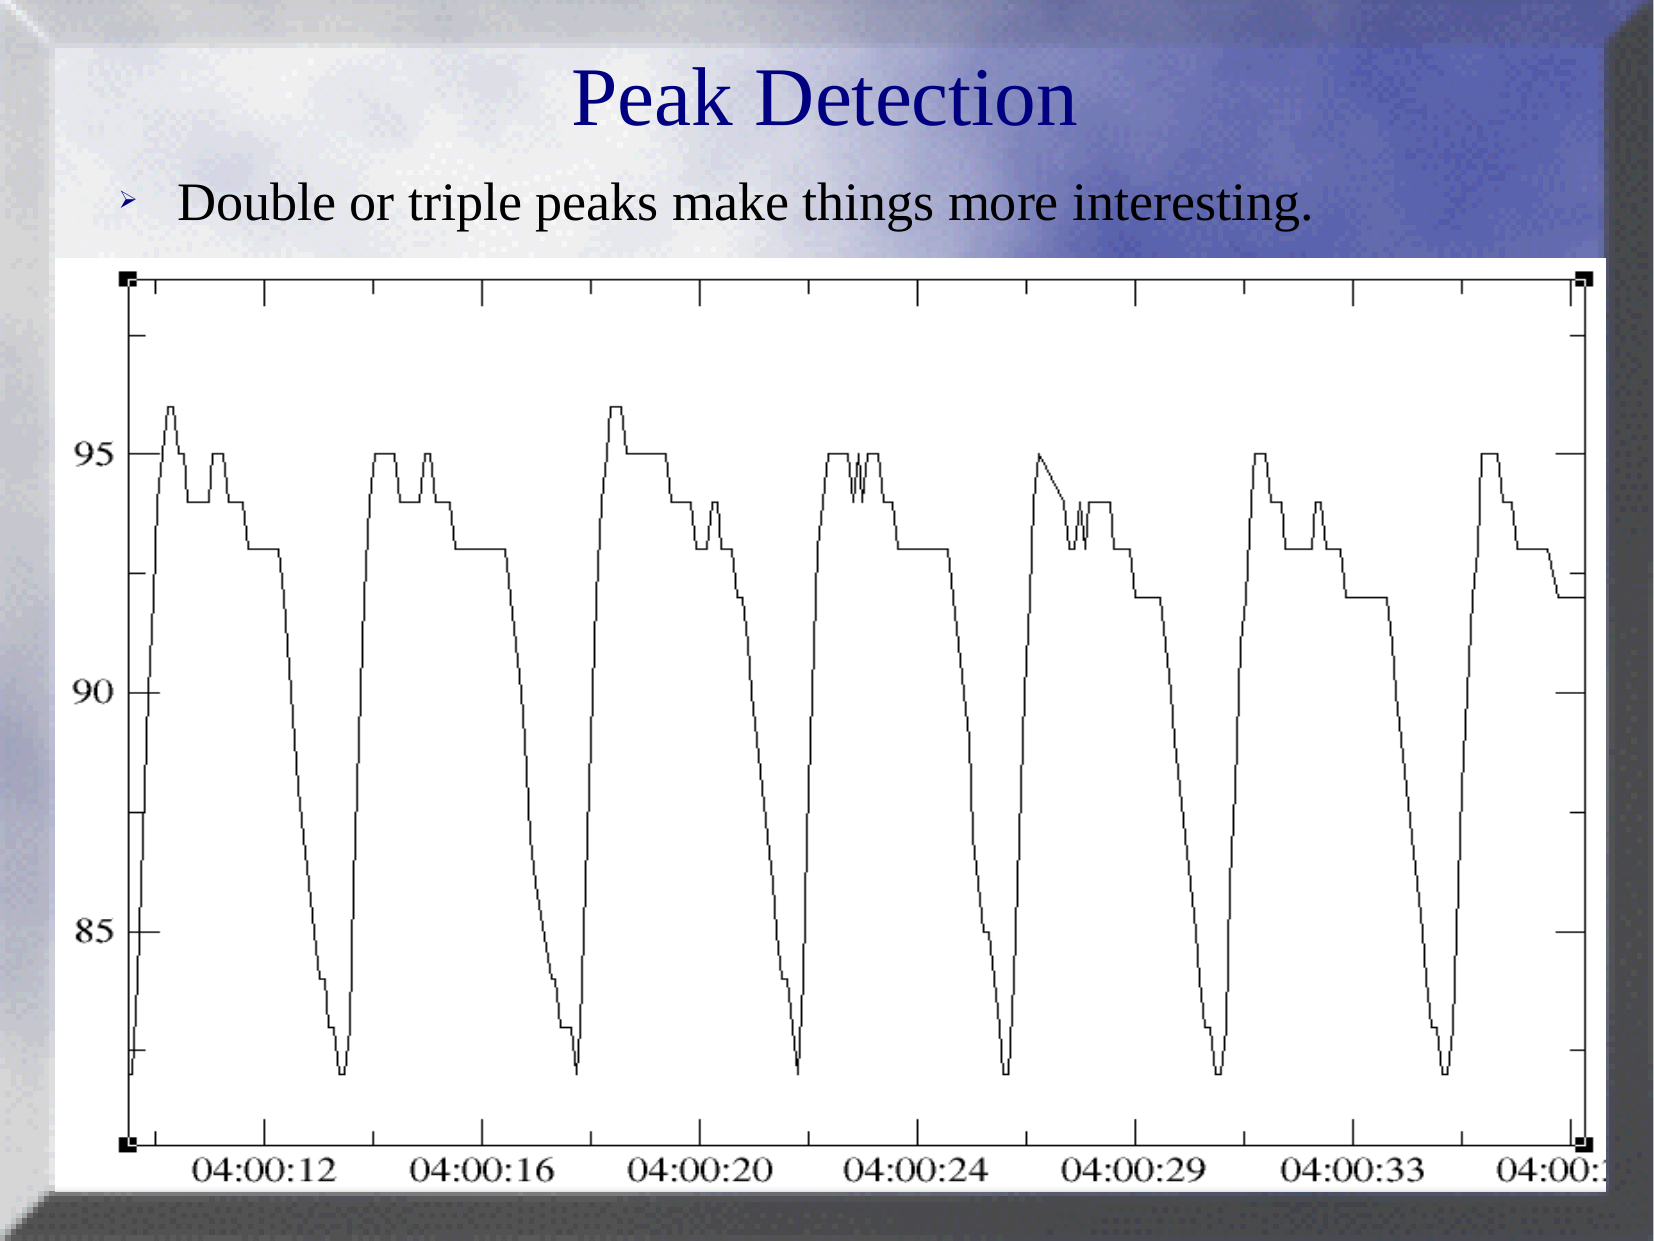

# Peak Detection
Double or triple peaks make things more interesting.